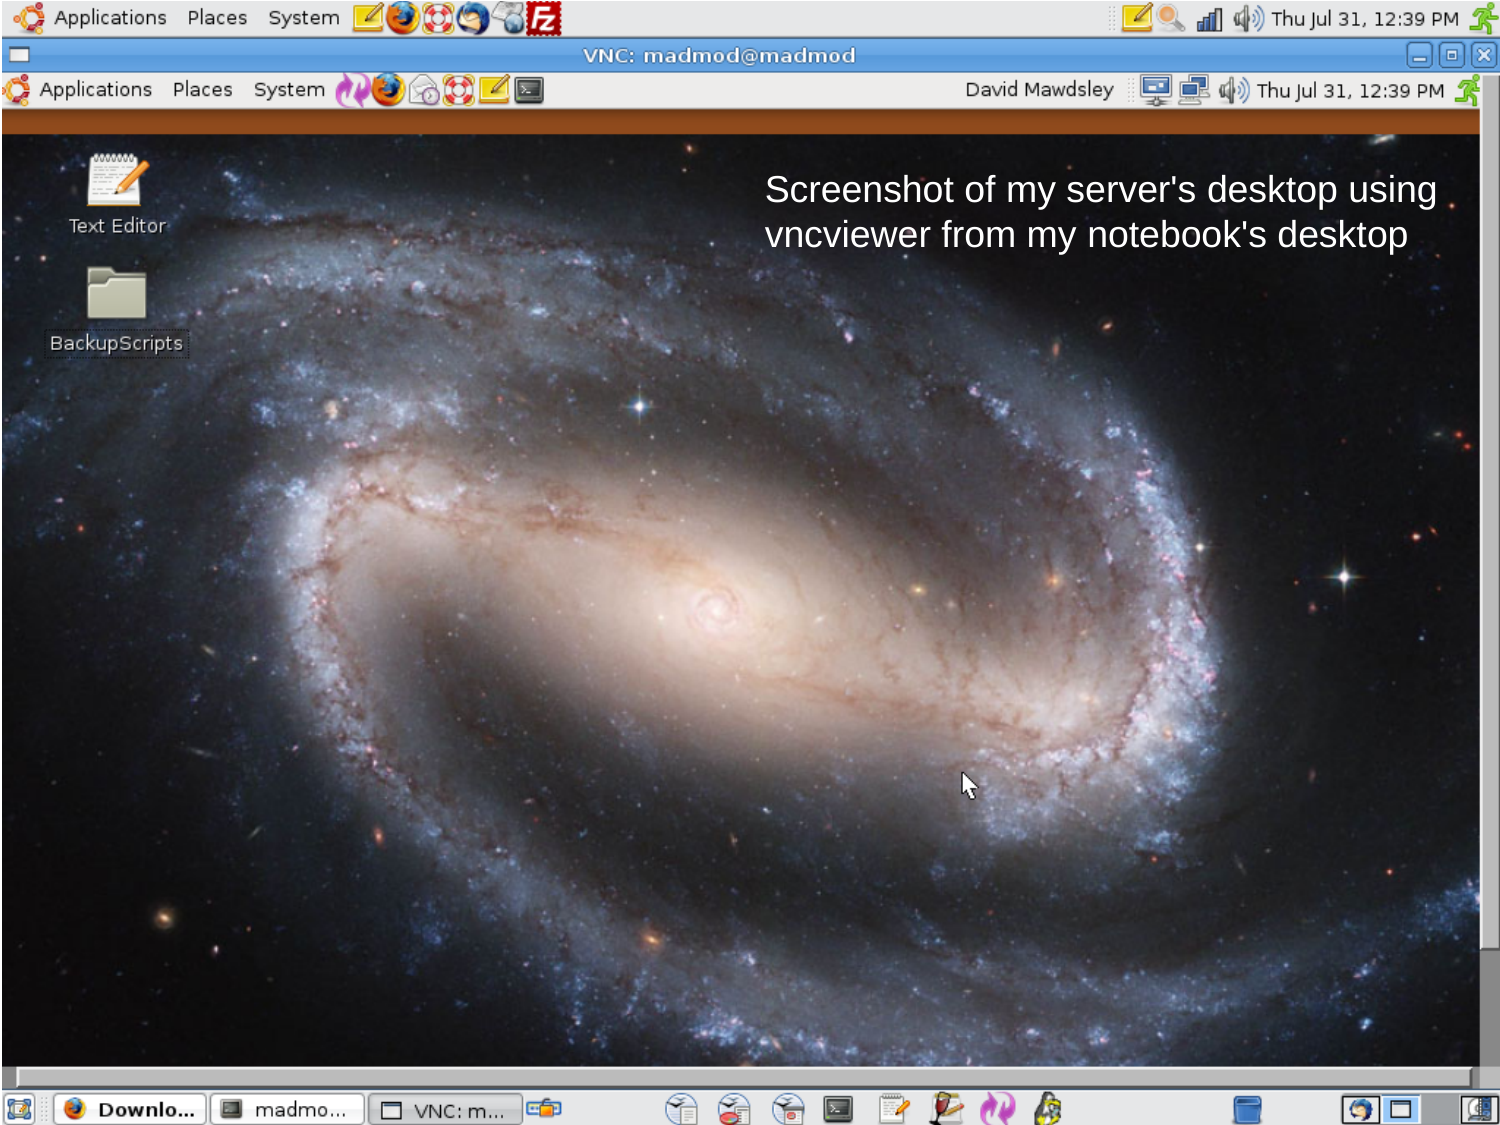

Screenshot of my server's desktop using vncviewer from my notebook's desktop
#